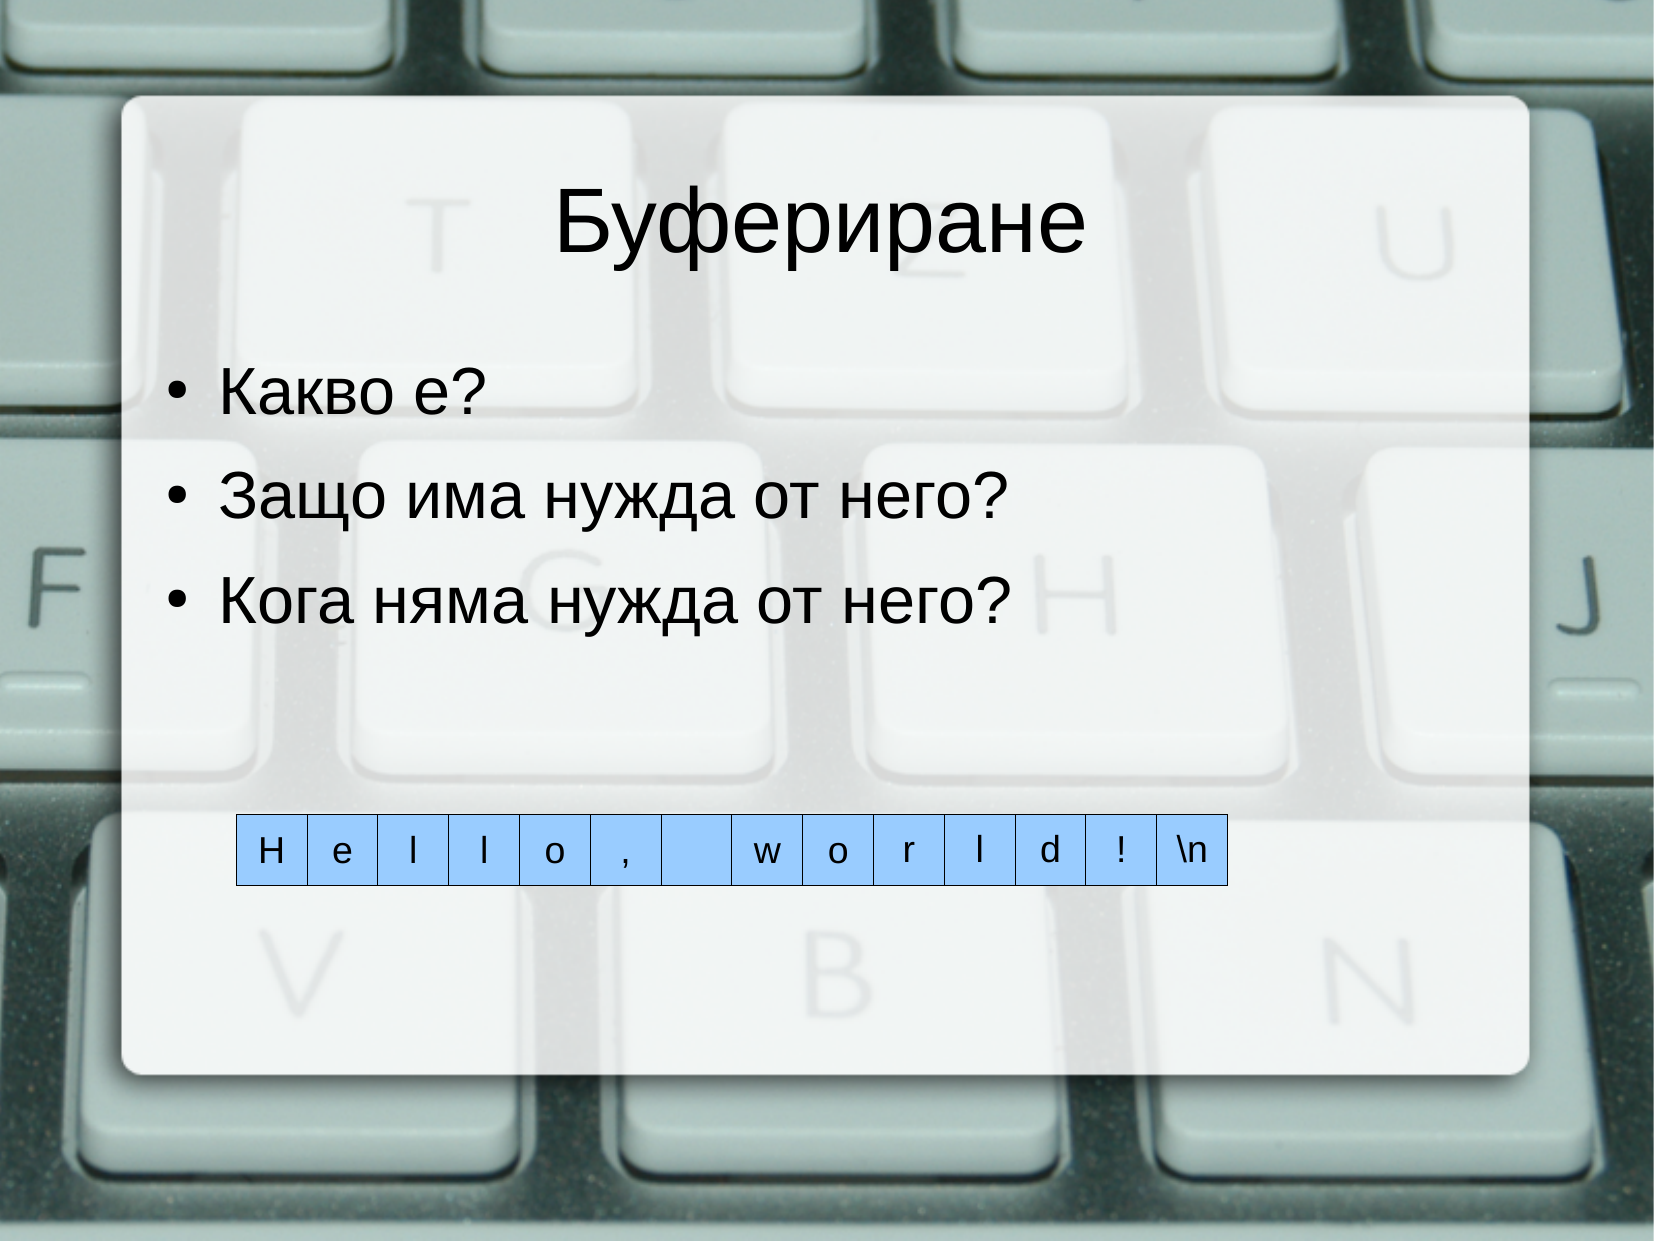

# Буфериране
Какво е?
Защо има нужда от него?
Кога няма нужда от него?
\n
!
d
l
r
o
w
,
o
l
e
l
H